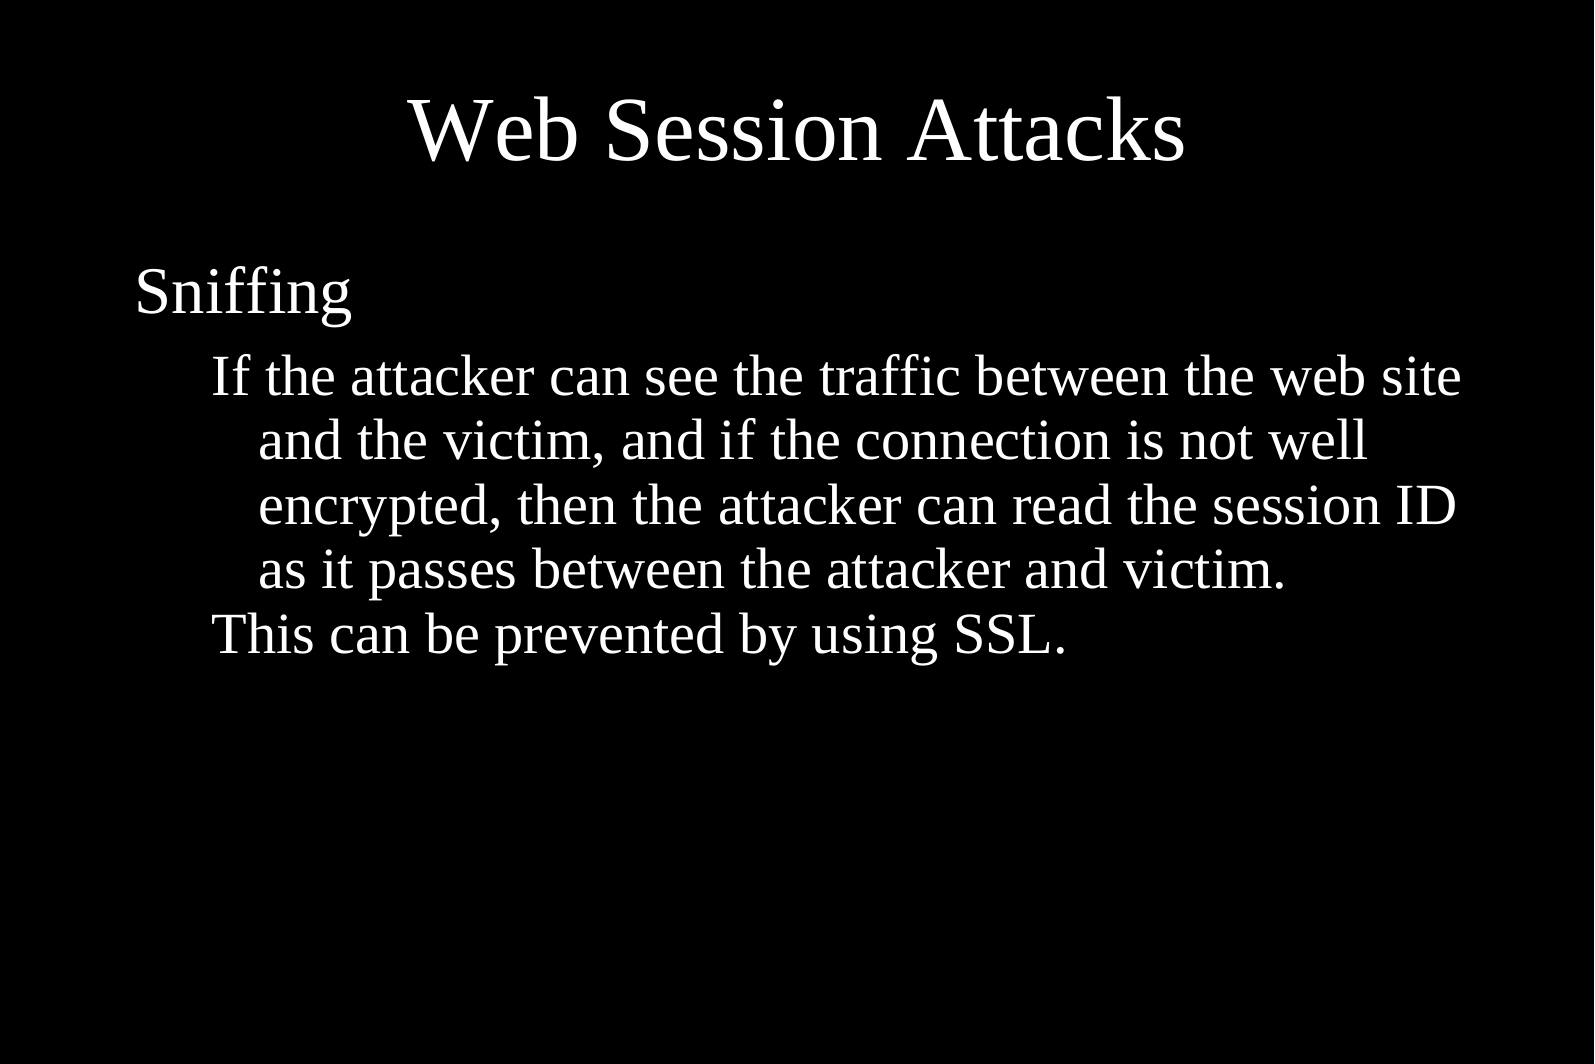

# Web Session Attacks
Sniffing
If the attacker can see the traffic between the web site and the victim, and if the connection is not well encrypted, then the attacker can read the session ID as it passes between the attacker and victim.
This can be prevented by using SSL.